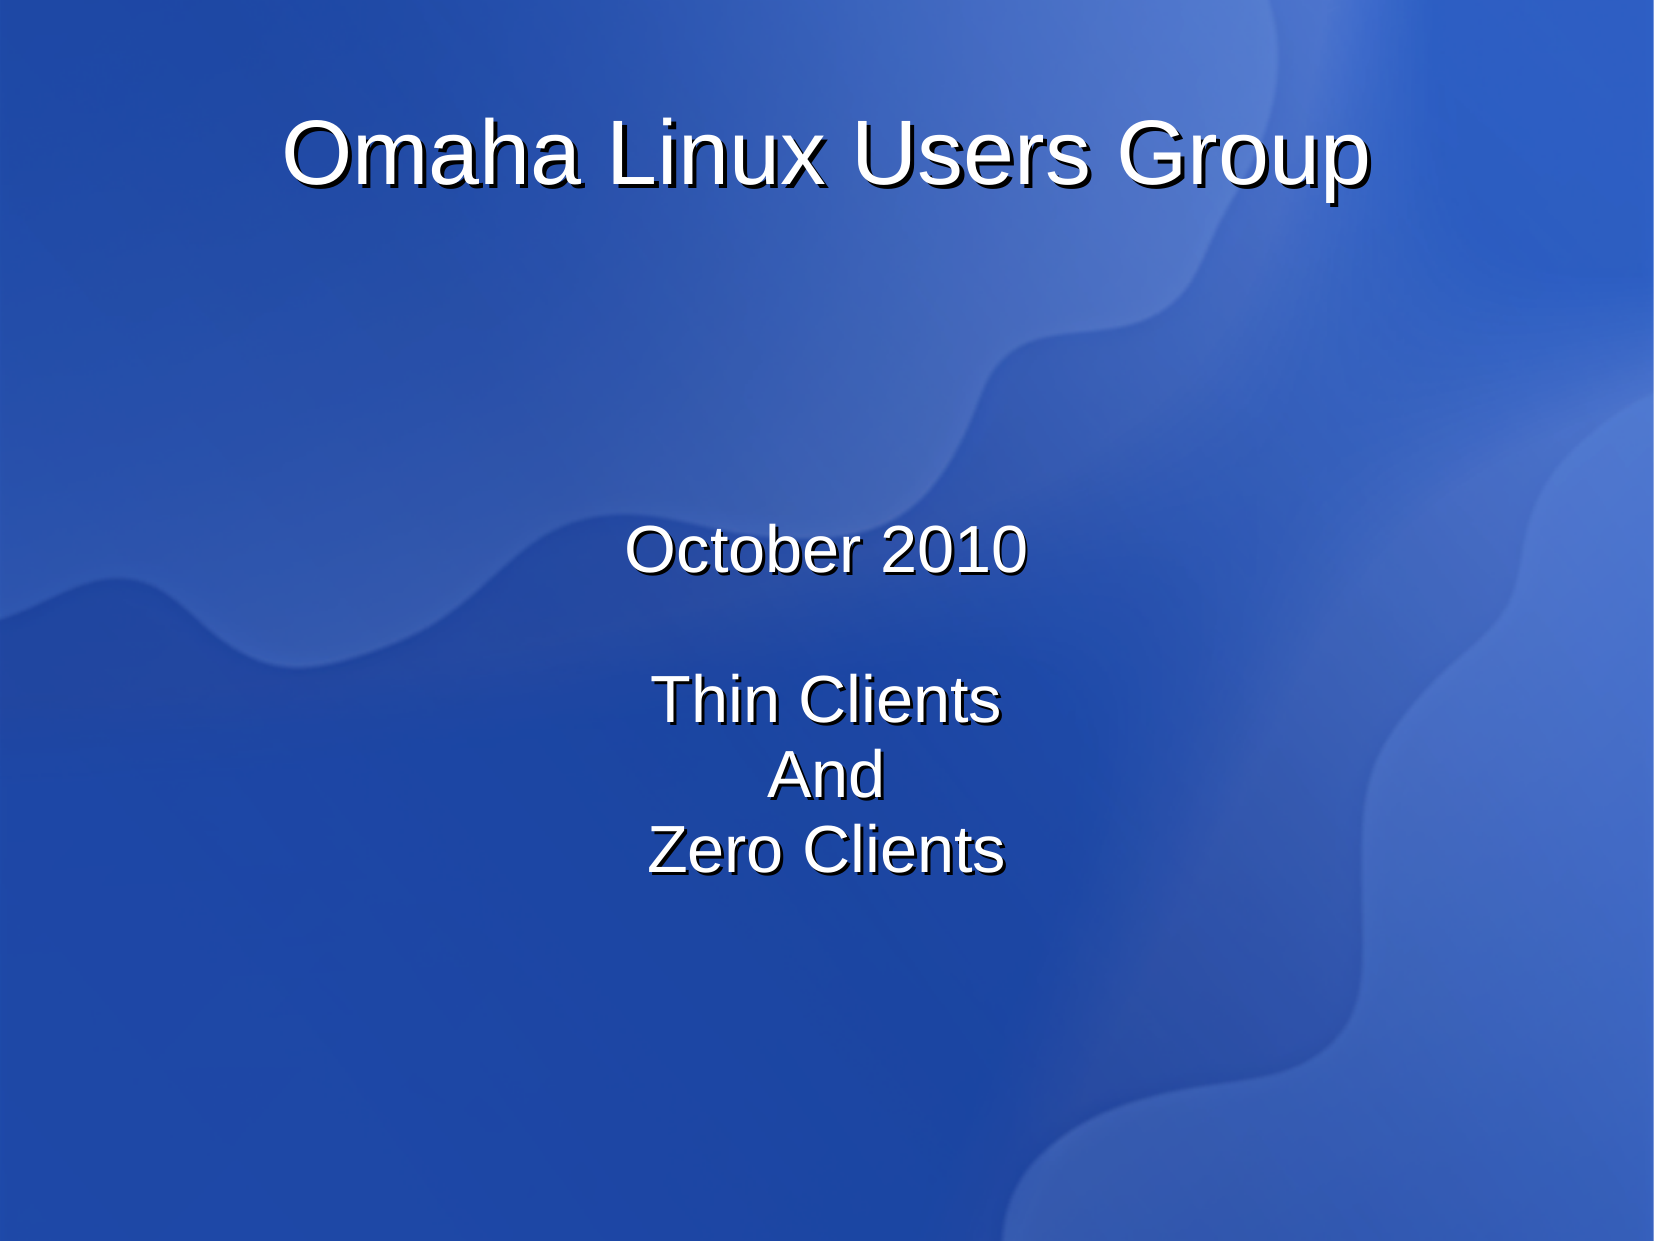

# Omaha Linux Users Group
October 2010
Thin Clients
And
Zero Clients